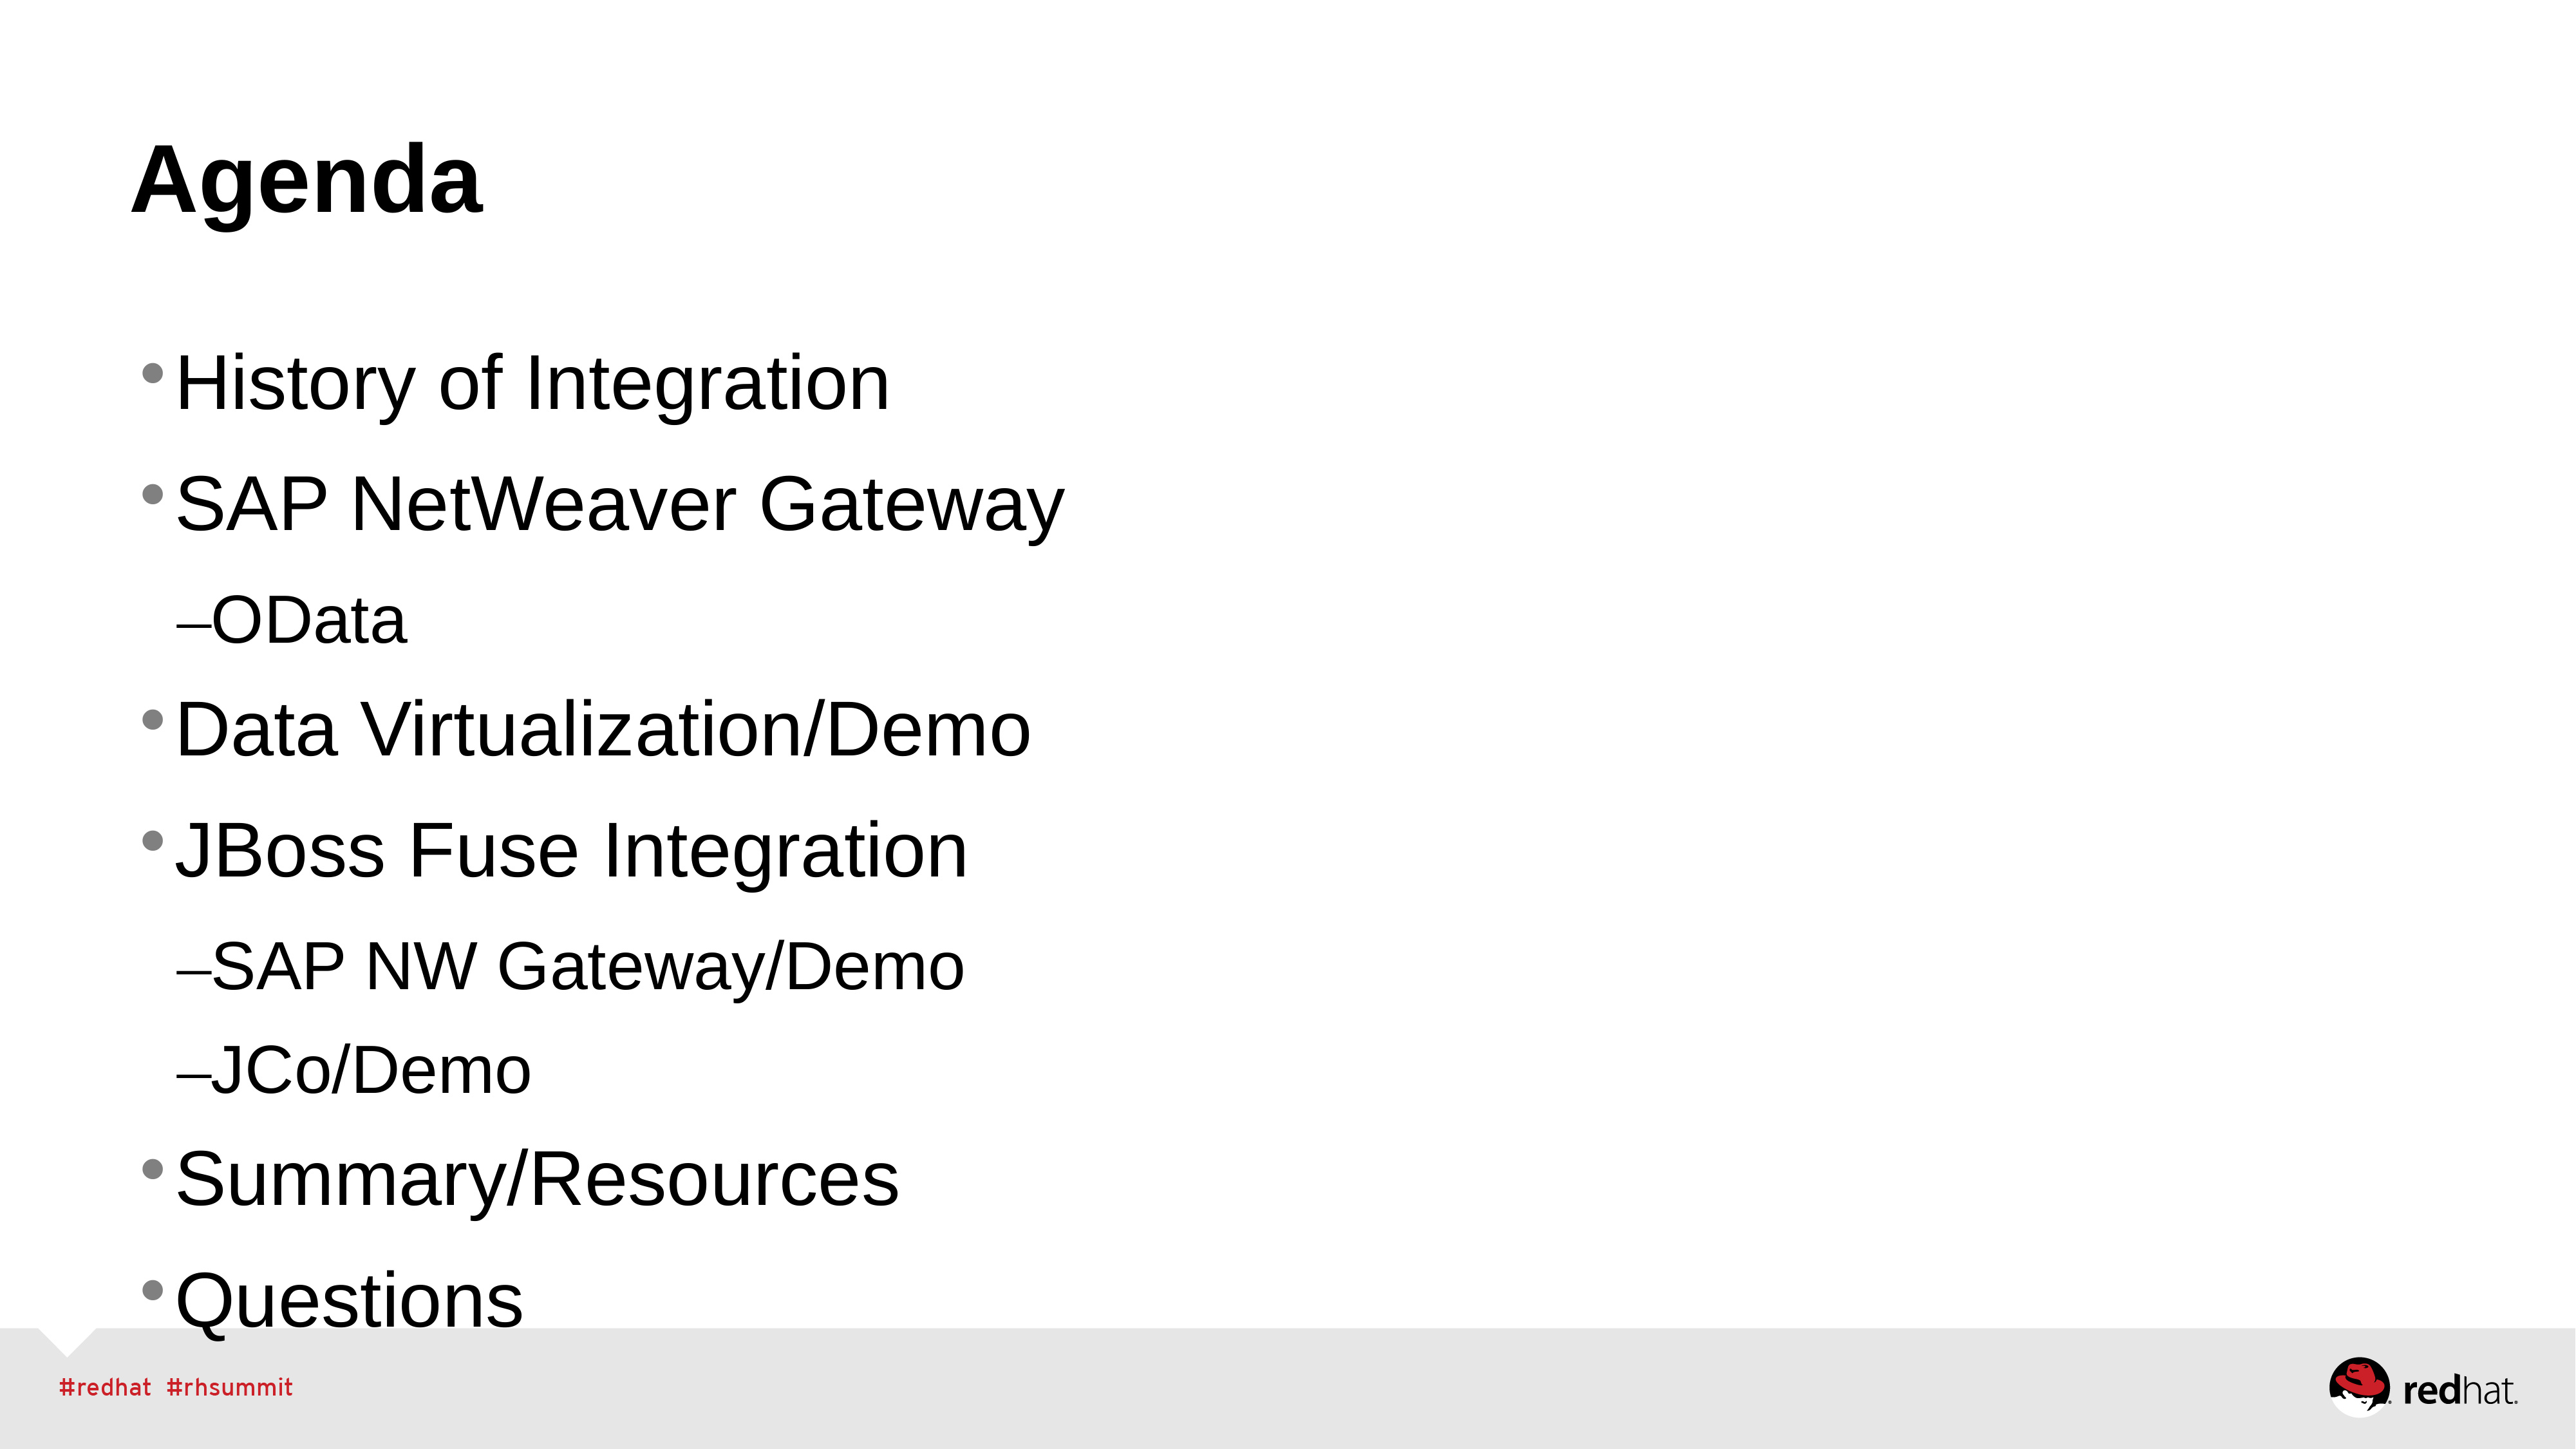

# Agenda
History of Integration
SAP NetWeaver Gateway
OData
Data Virtualization/Demo
JBoss Fuse Integration
SAP NW Gateway/Demo
JCo/Demo
Summary/Resources
Questions